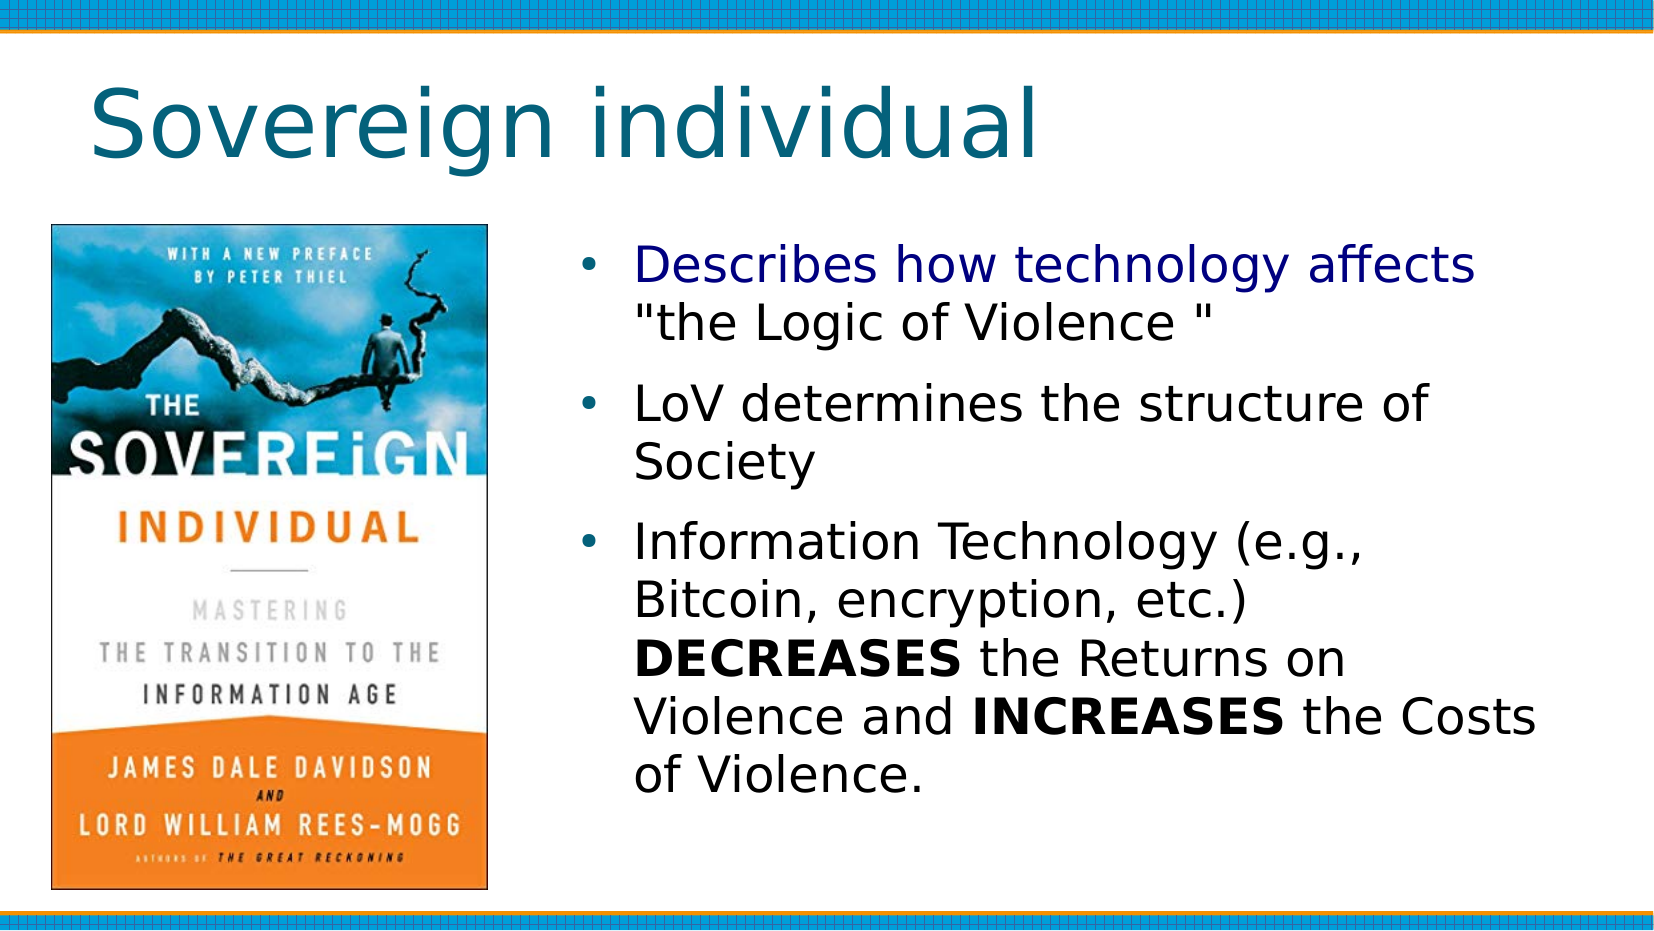

# Sovereign individual
Describes how technology affects "the Logic of Violence "
LoV determines the structure of Society
Information Technology (e.g., Bitcoin, encryption, etc.) DECREASES the Returns on Violence and INCREASES the Costs of Violence.